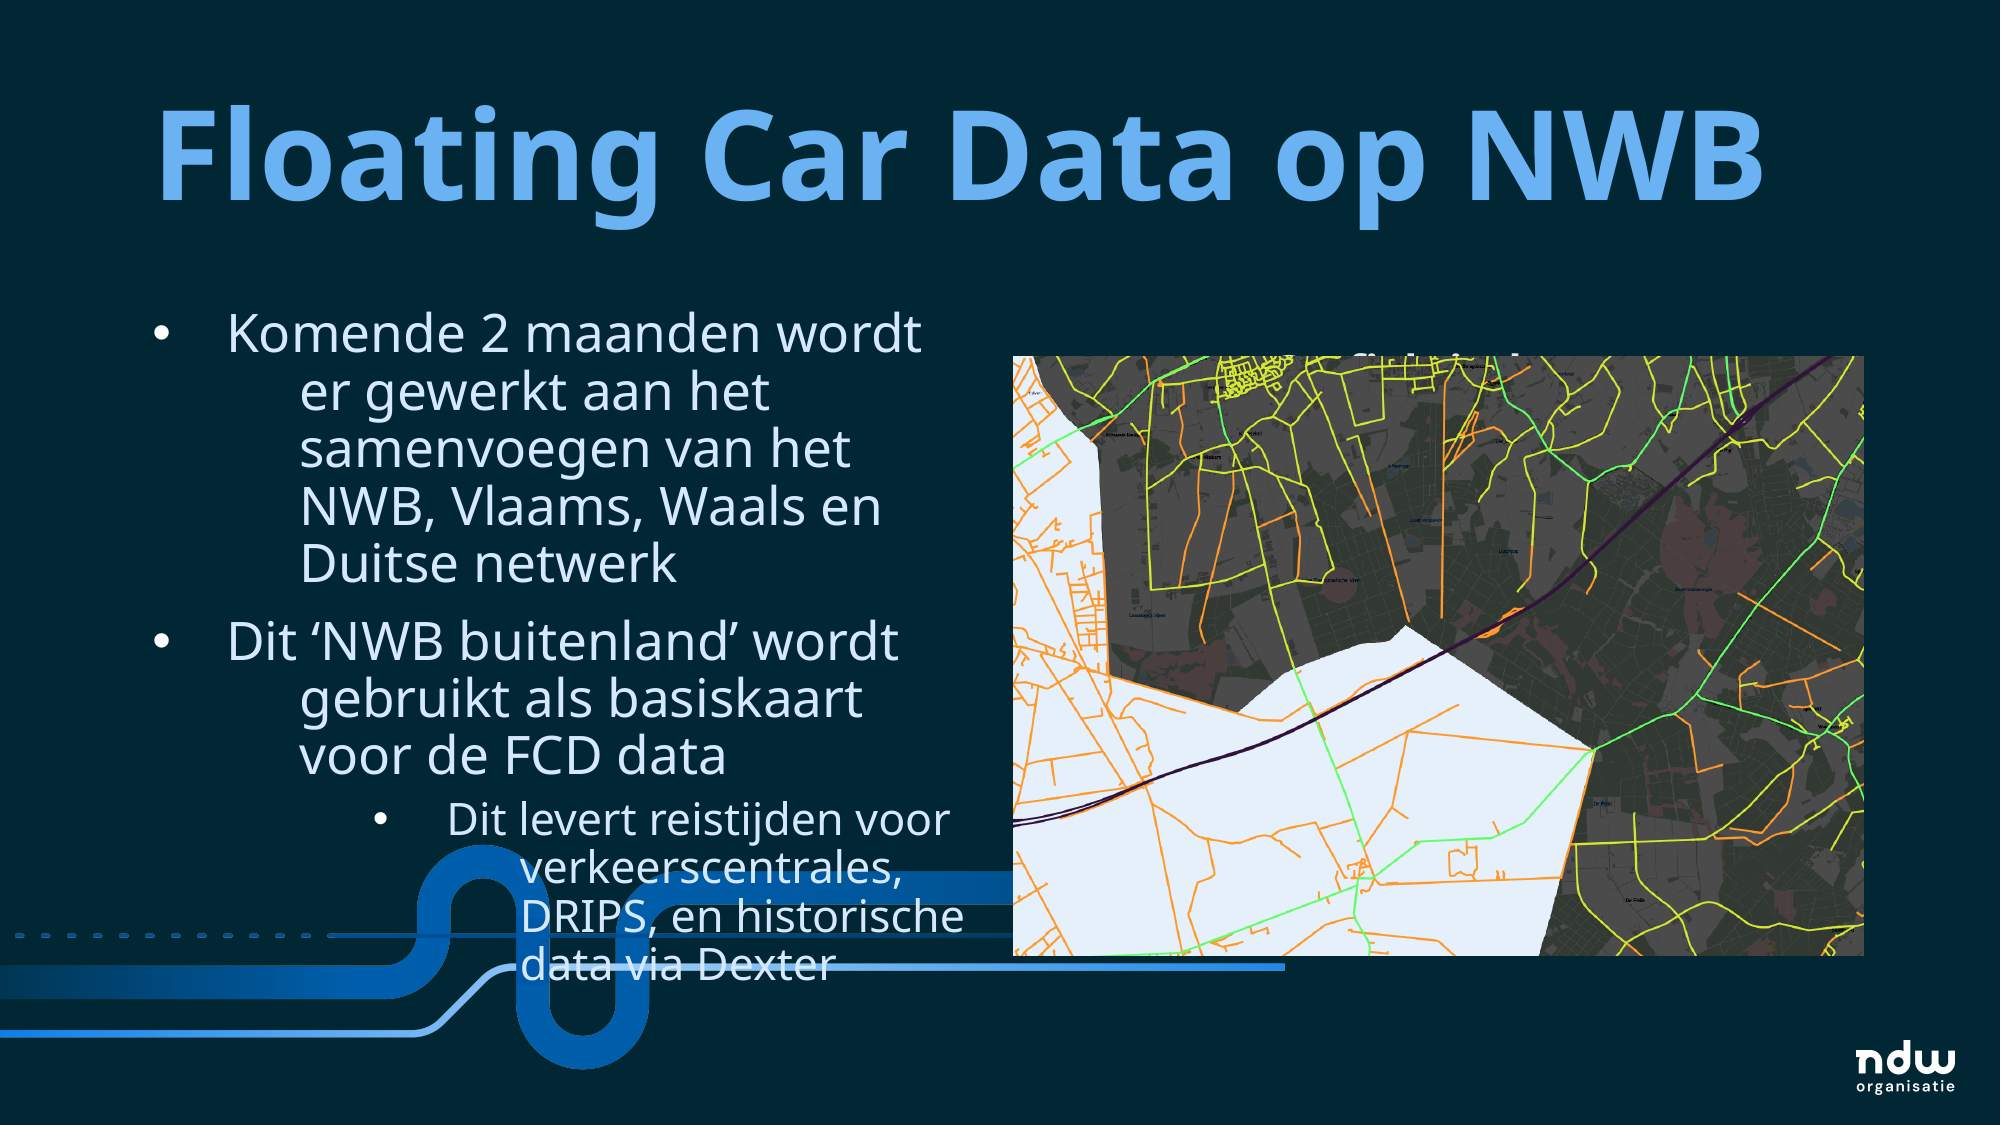

# Floating Car Data op NWB
Komende 2 maanden wordt er gewerkt aan het samenvoegen van het NWB, Vlaams, Waals en Duitse netwerk
Dit ‘NWB buitenland’ wordt gebruikt als basiskaart voor de FCD data
Dit levert reistijden voor verkeerscentrales, DRIPS, en historische data via Dexter